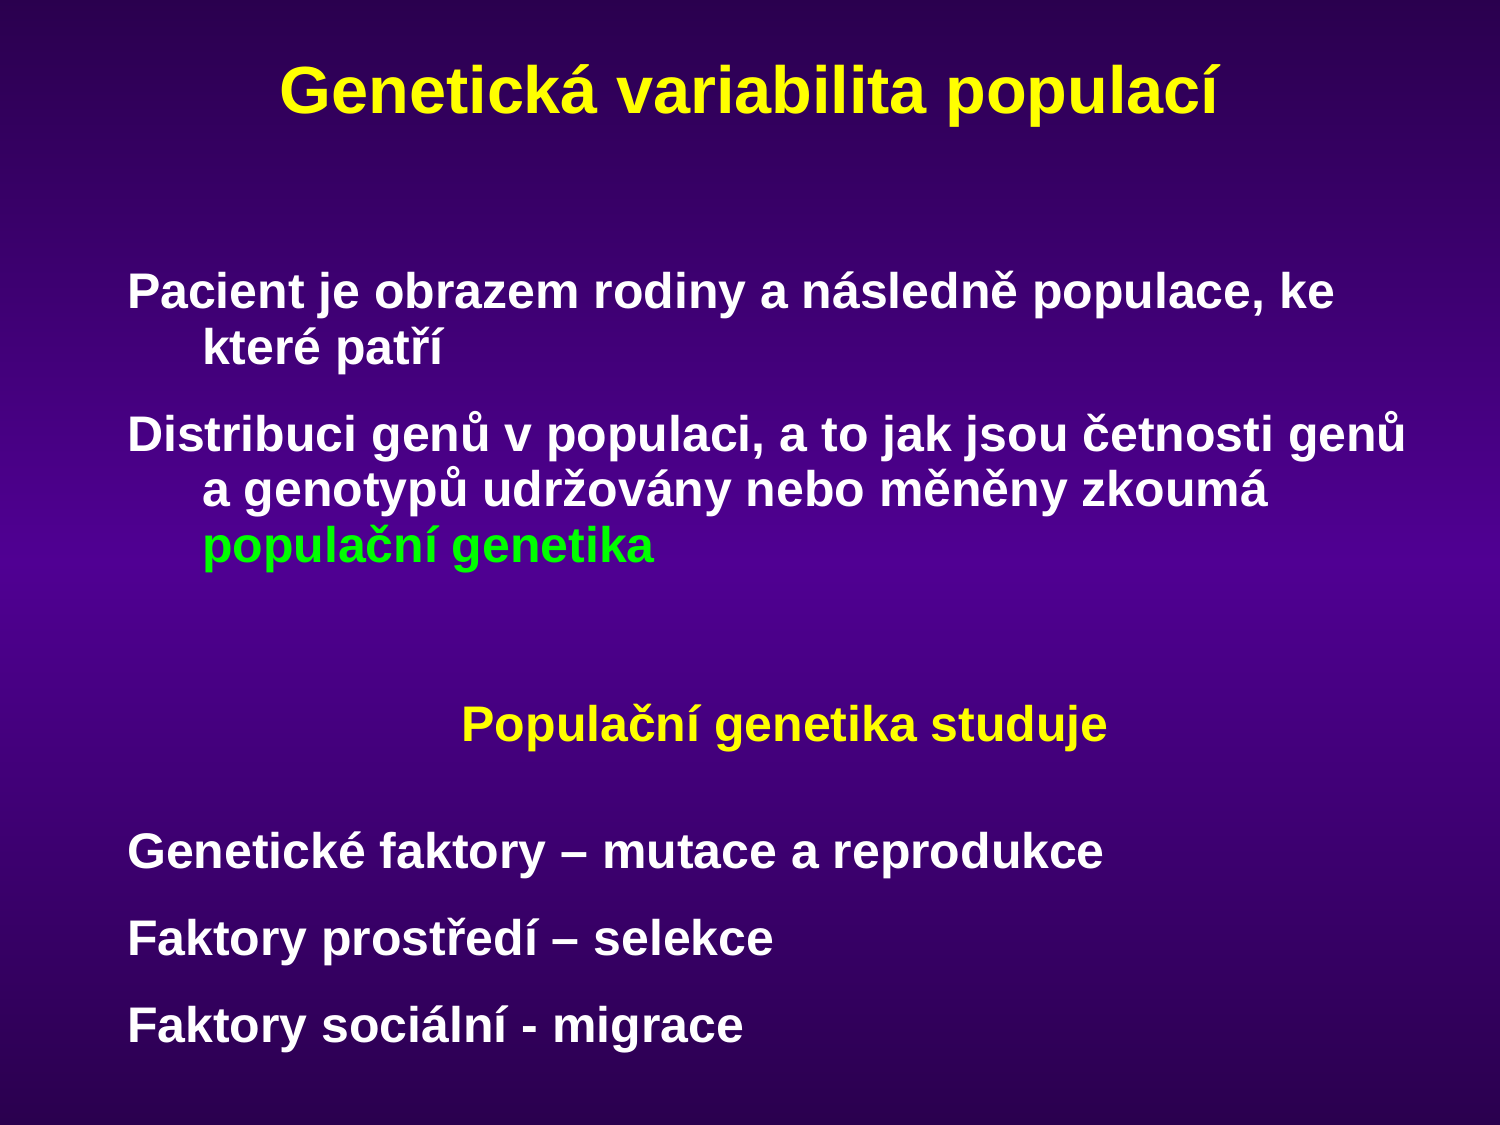

# Genetická variabilita populací
Pacient je obrazem rodiny a následně populace, ke které patří
Distribuci genů v populaci, a to jak jsou četnosti genů a genotypů udržovány nebo měněny zkoumá populační genetika
Populační genetika studuje
Genetické faktory – mutace a reprodukce
Faktory prostředí – selekce
Faktory sociální - migrace